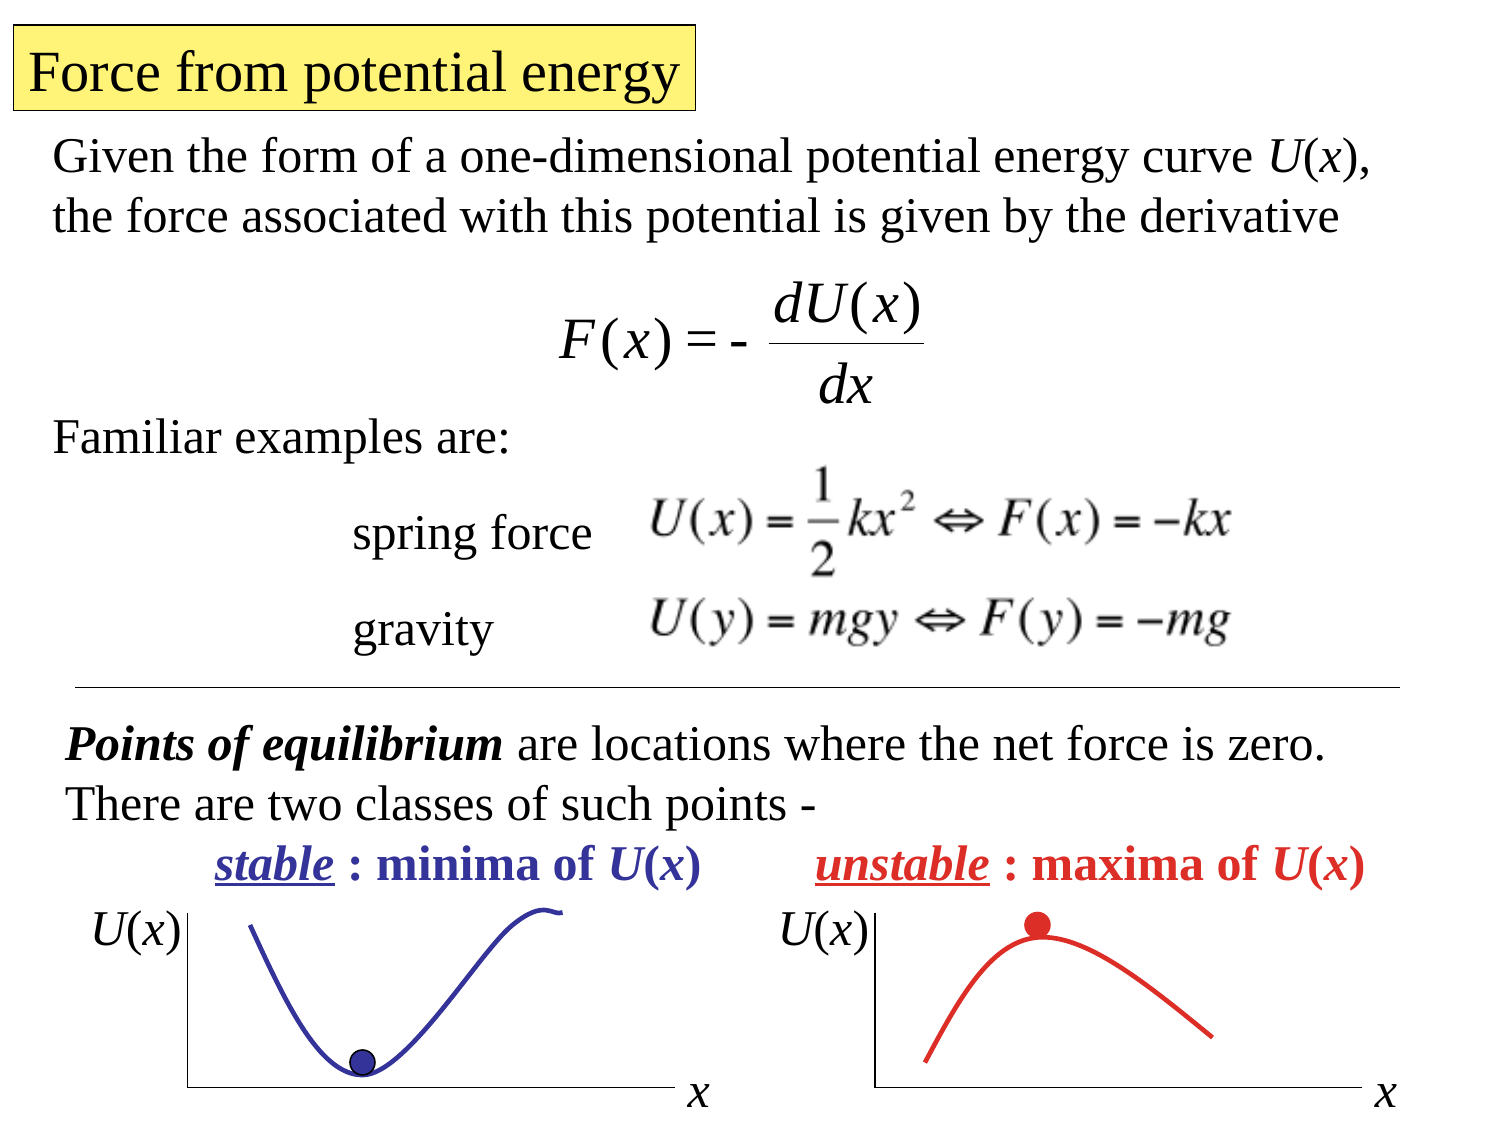

Force from potential energy
Given the form of a one-dimensional potential energy curve U(x), the force associated with this potential is given by the derivative
Familiar examples are:
		spring force
		gravity
Points of equilibrium are locations where the net force is zero.
There are two classes of such points -
	stable : minima of U(x) 	unstable : maxima of U(x)
U(x)
x
U(x)
x